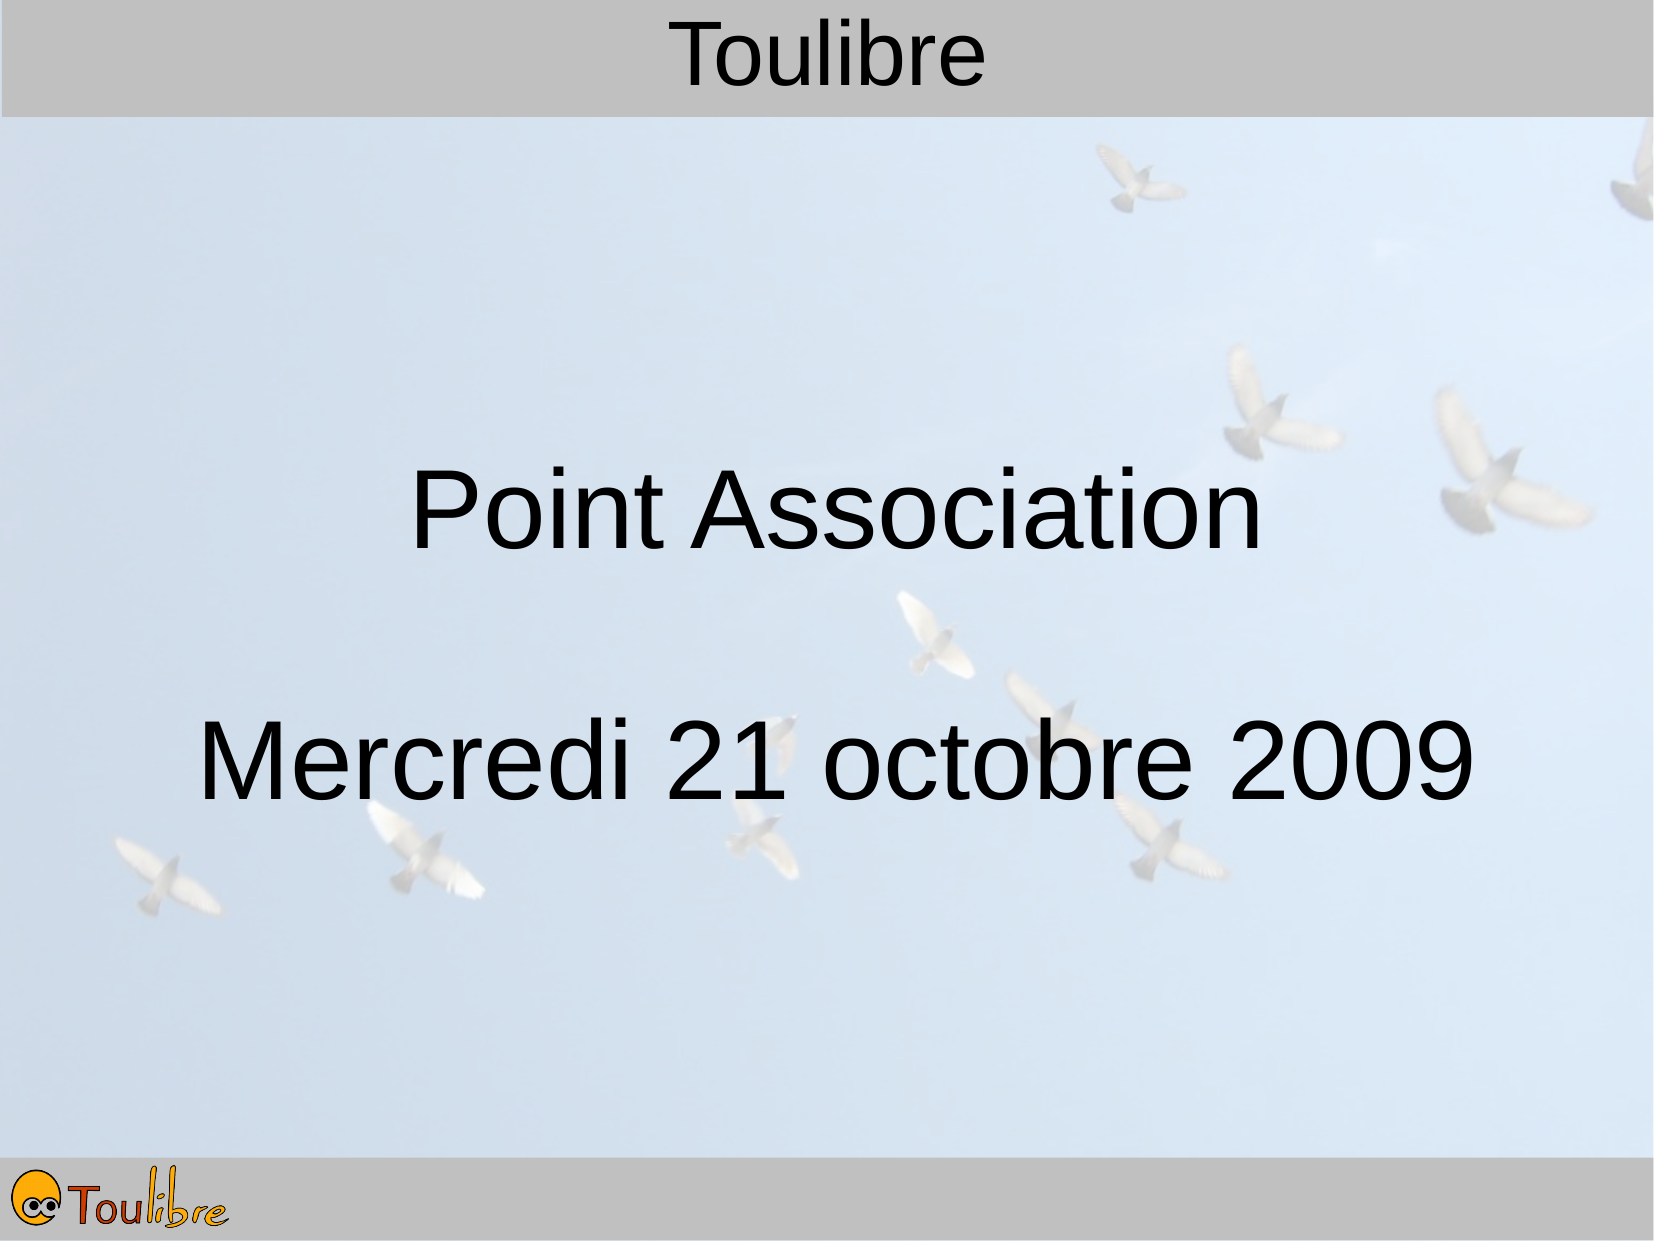

# Toulibre
Point Association
Mercredi 21 octobre 2009